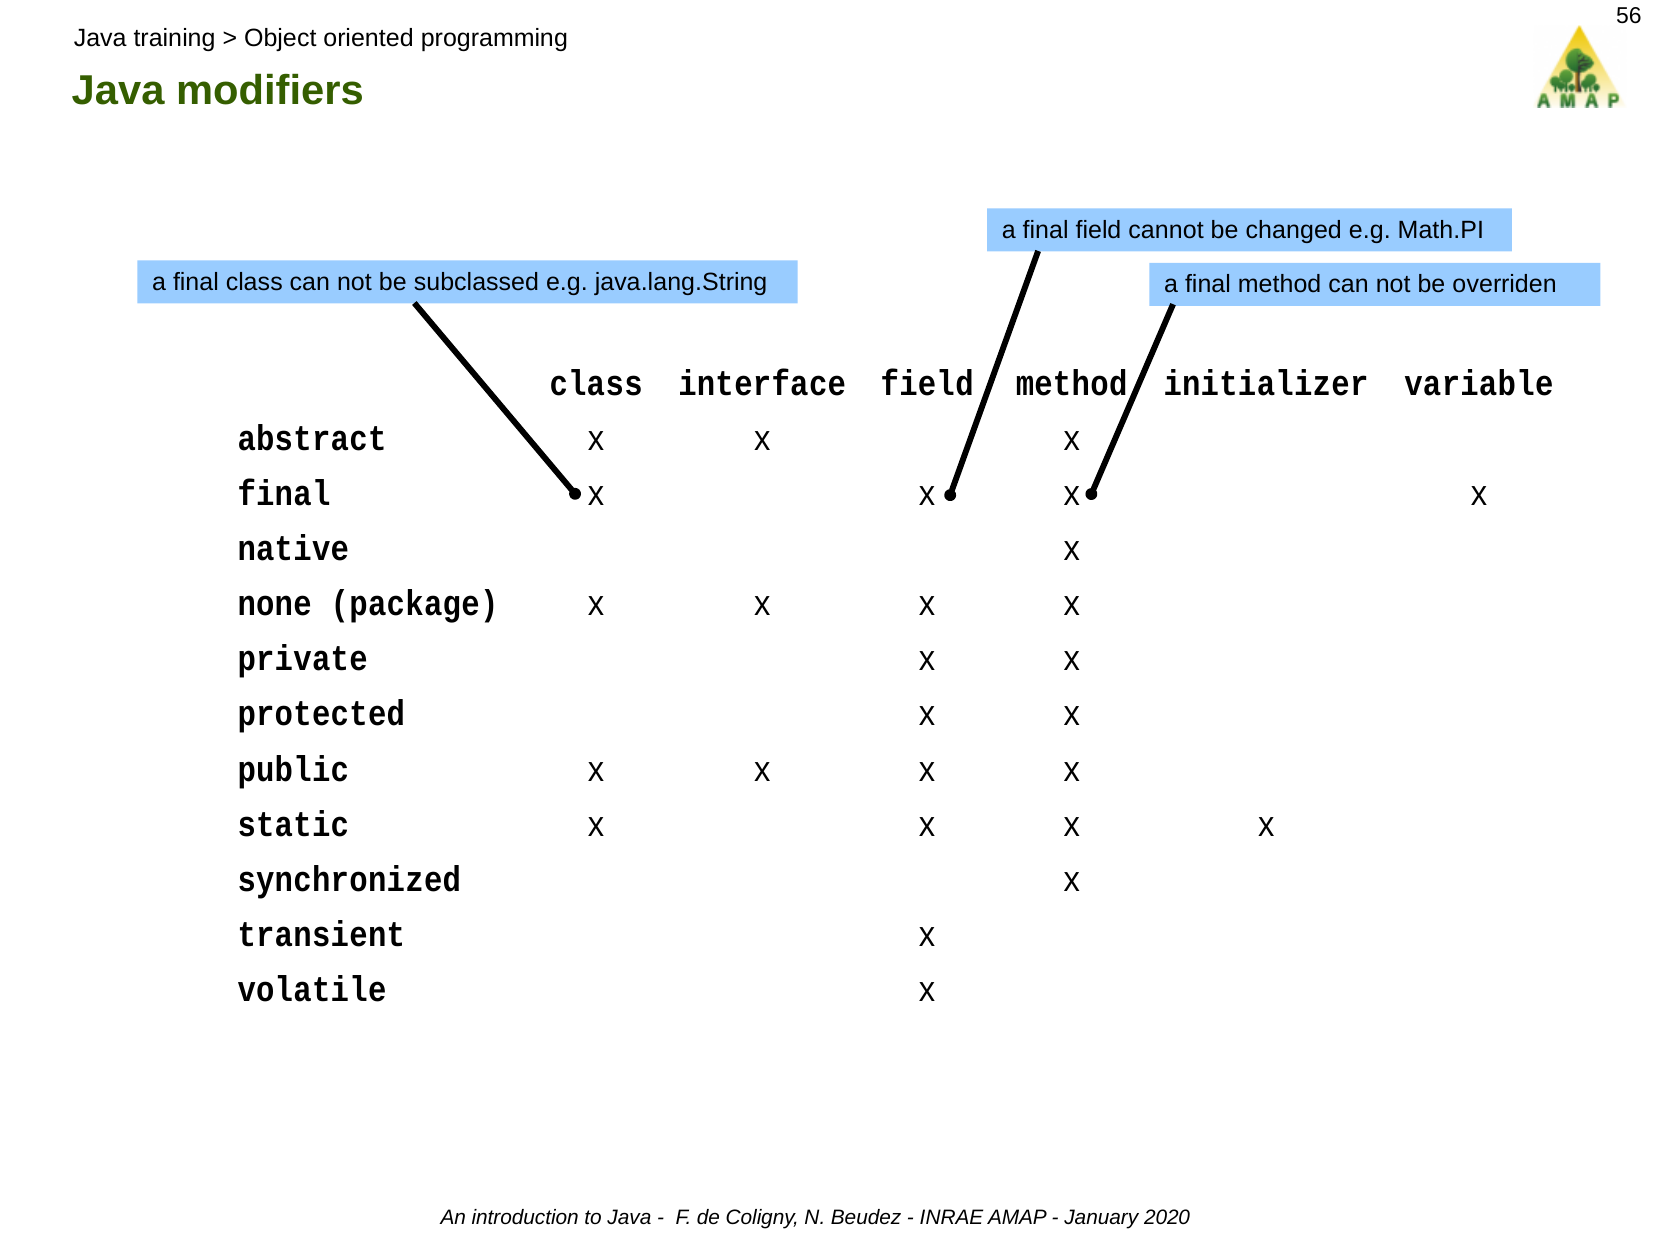

56
Java training > Object oriented programming
Java modifiers
a final field cannot be changed e.g. Math.PI
a final class can not be subclassed e.g. java.lang.String
a final method can not be overriden